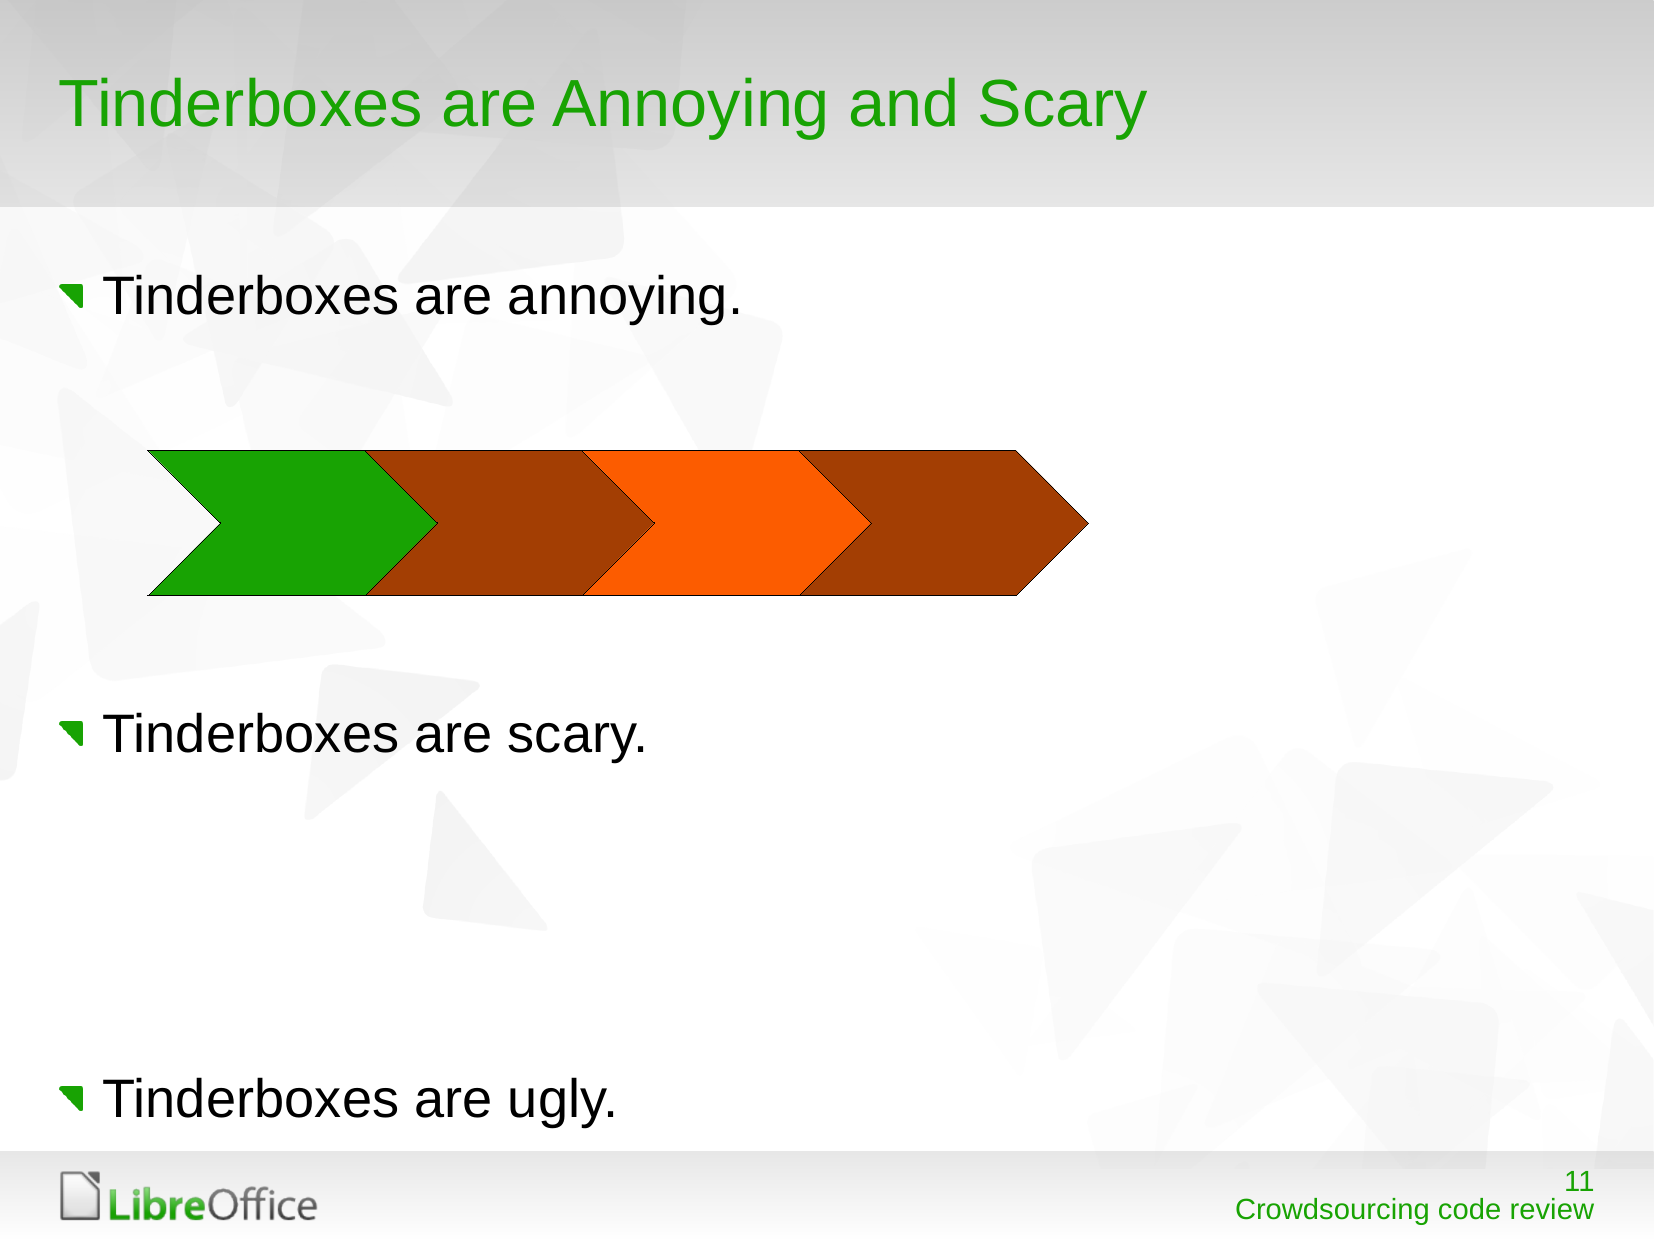

# Tinderboxes are Annoying and Scary
Tinderboxes are annoying.
Tinderboxes are scary.
Tinderboxes are ugly.
11
Crowdsourcing code review